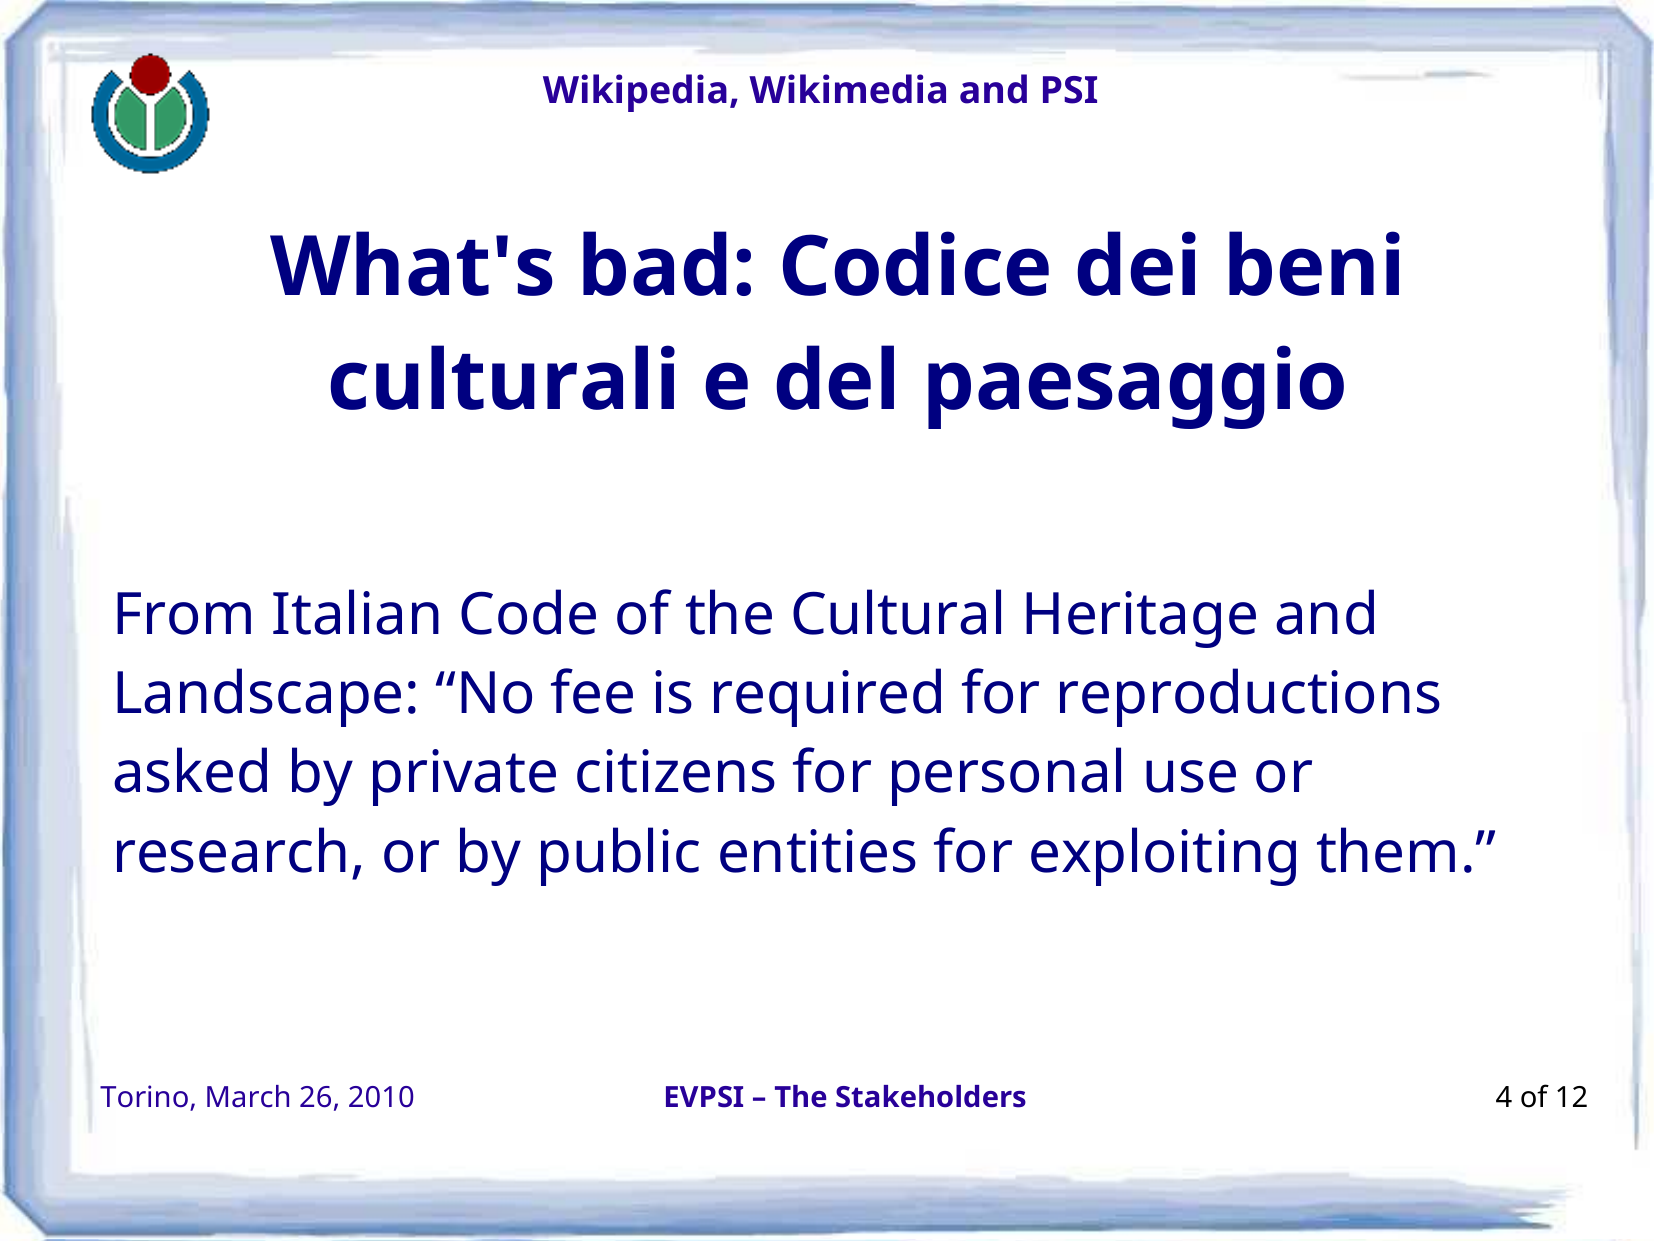

# Wikipedia, Wikimedia and PSI
What's bad: Codice dei beni culturali e del paesaggio
From Italian Code of the Cultural Heritage and Landscape: “No fee is required for reproductions asked by private citizens for personal use or research, or by public entities for exploiting them.”
26 marzo 2010
EVPSI, Torino
4